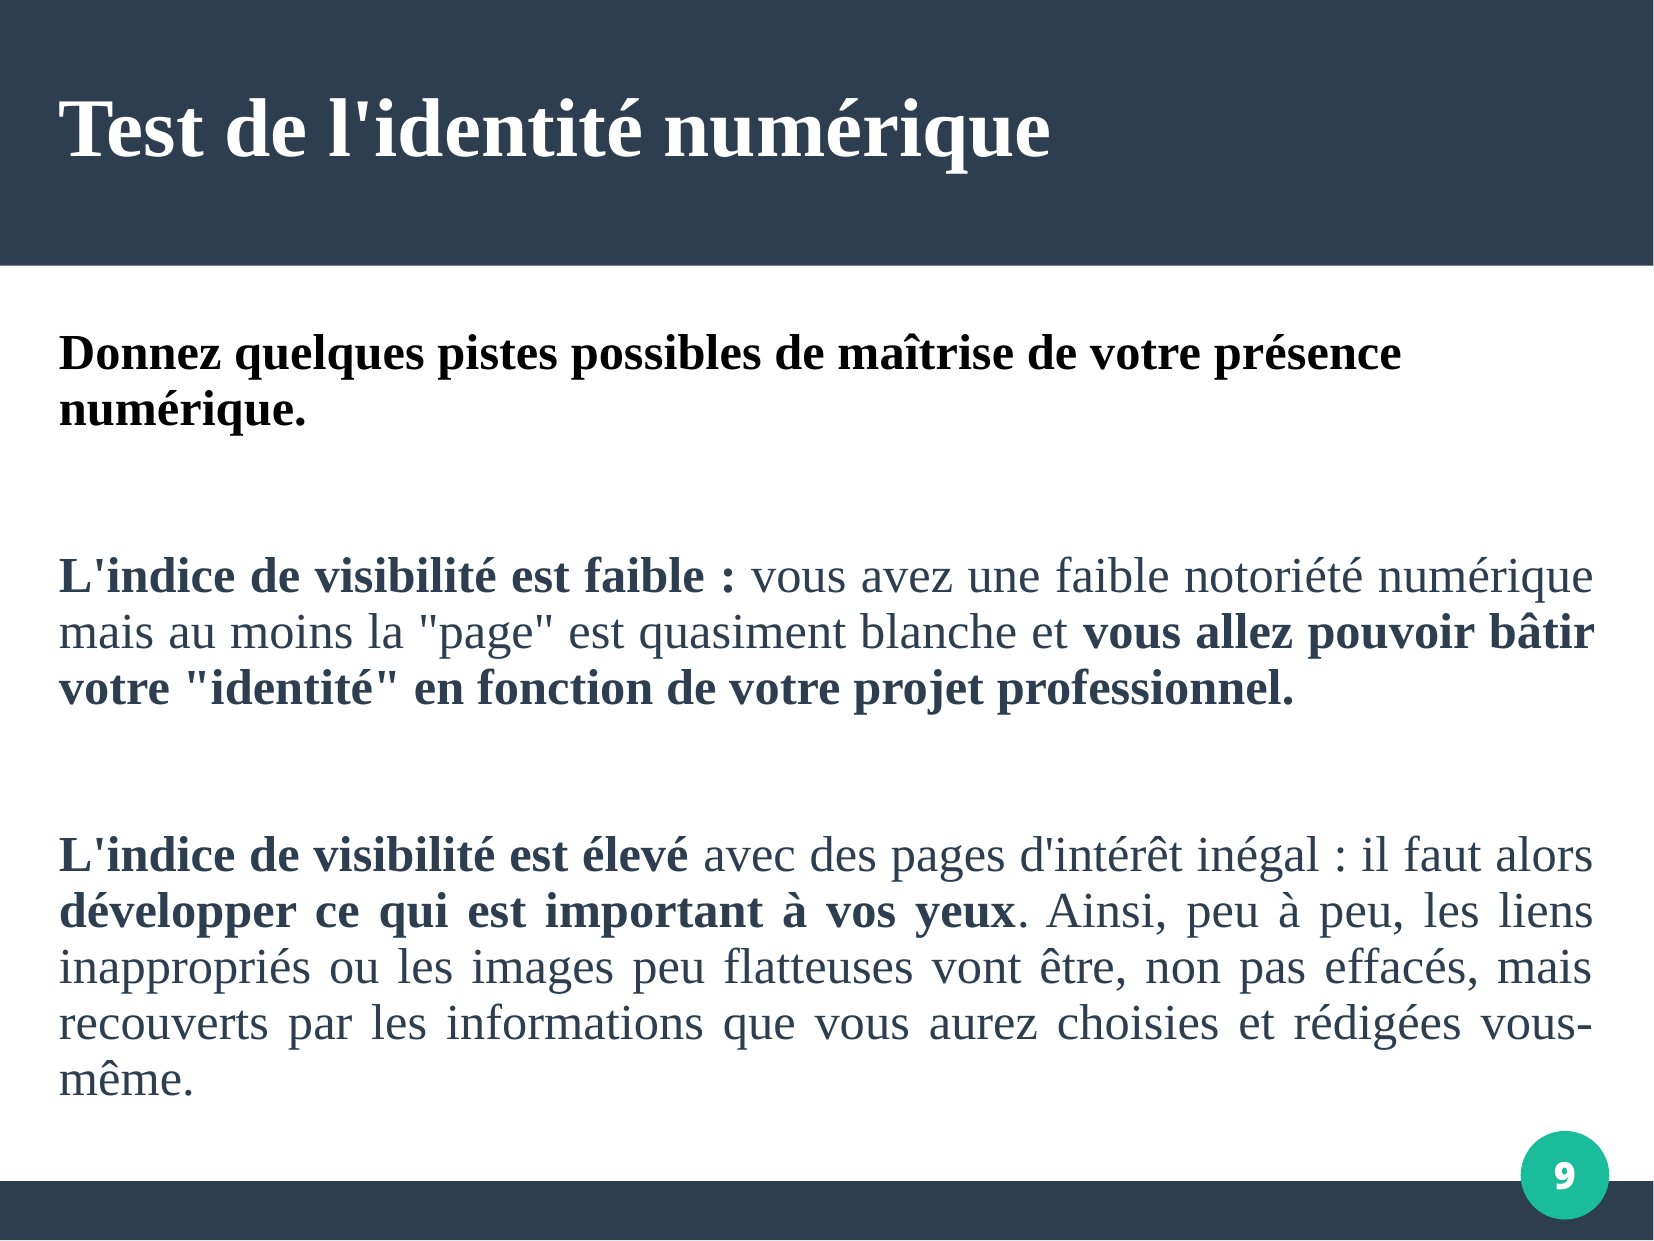

# Test de l'identité numérique
Donnez quelques pistes possibles de maîtrise de votre présence numérique.
L'indice de visibilité est faible : vous avez une faible notoriété numérique mais au moins la "page" est quasiment blanche et vous allez pouvoir bâtir votre "identité" en fonction de votre projet professionnel.
L'indice de visibilité est élevé avec des pages d'intérêt inégal : il faut alors développer ce qui est important à vos yeux. Ainsi, peu à peu, les liens inappropriés ou les images peu flatteuses vont être, non pas effacés, mais recouverts par les informations que vous aurez choisies et rédigées vous-même.
9